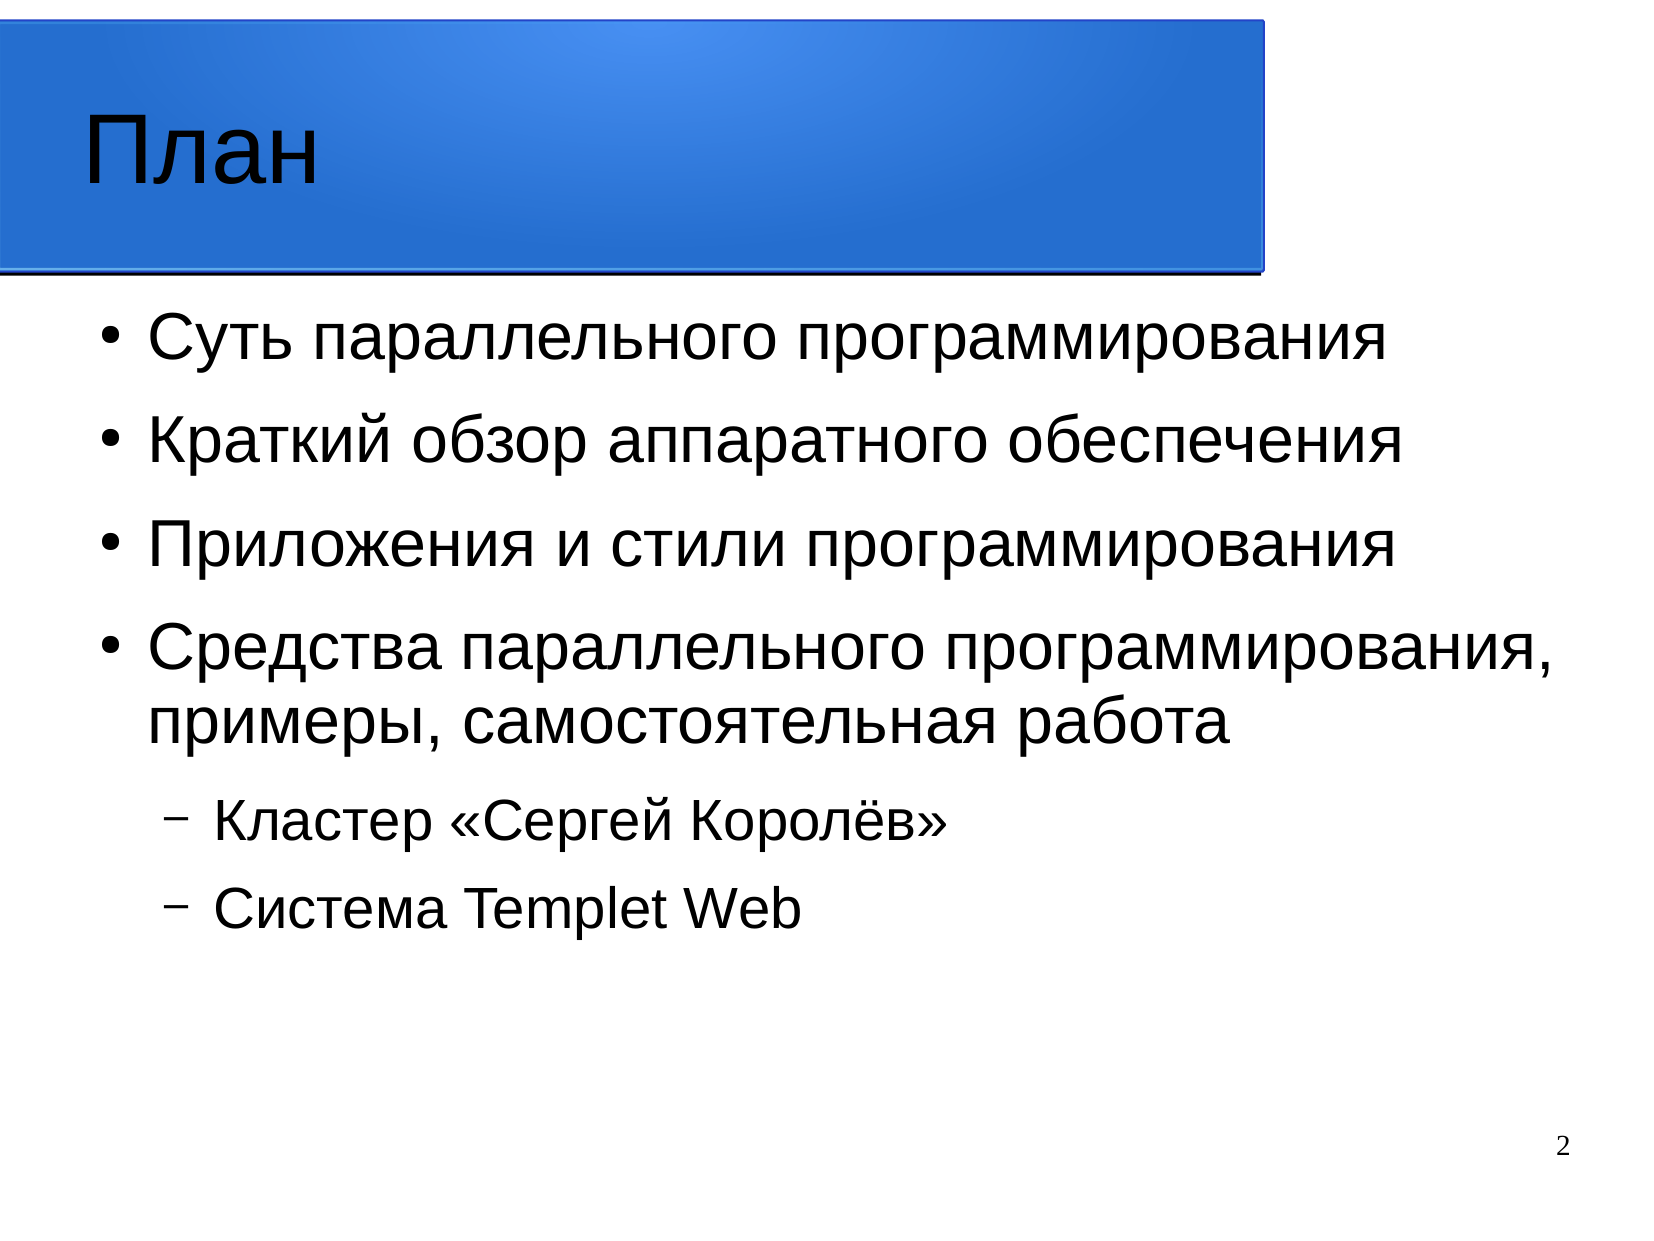

# План
Суть параллельного программирования
Краткий обзор аппаратного обеспечения
Приложения и стили программирования
Средства параллельного программирования, примеры, самостоятельная работа
Кластер «Сергей Королёв»
Система Templet Web
2